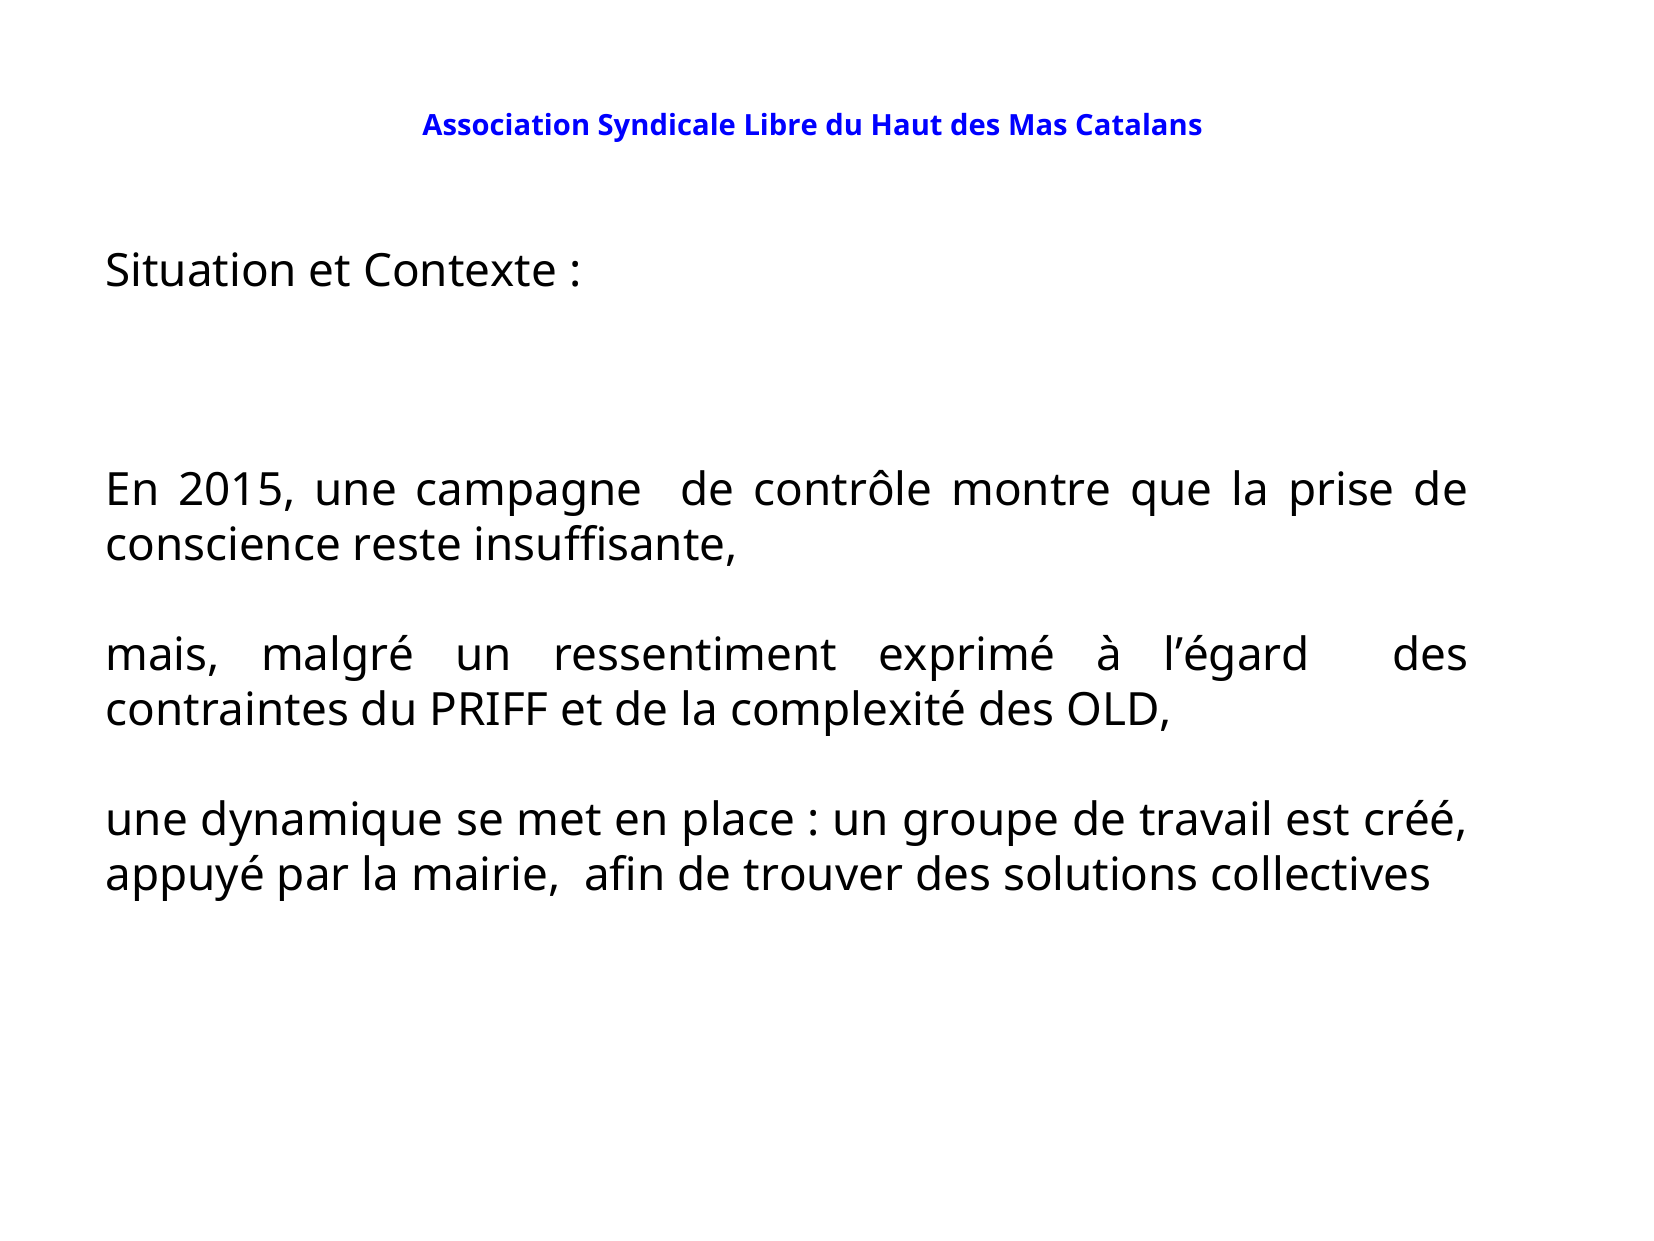

# Association Syndicale Libre du Haut des Mas Catalans
Situation et Contexte :
En 2015, une campagne de contrôle montre que la prise de conscience reste insuffisante,
mais, malgré un ressentiment exprimé à l’égard des contraintes du PRIFF et de la complexité des OLD,
une dynamique se met en place : un groupe de travail est créé, appuyé par la mairie, afin de trouver des solutions collectives